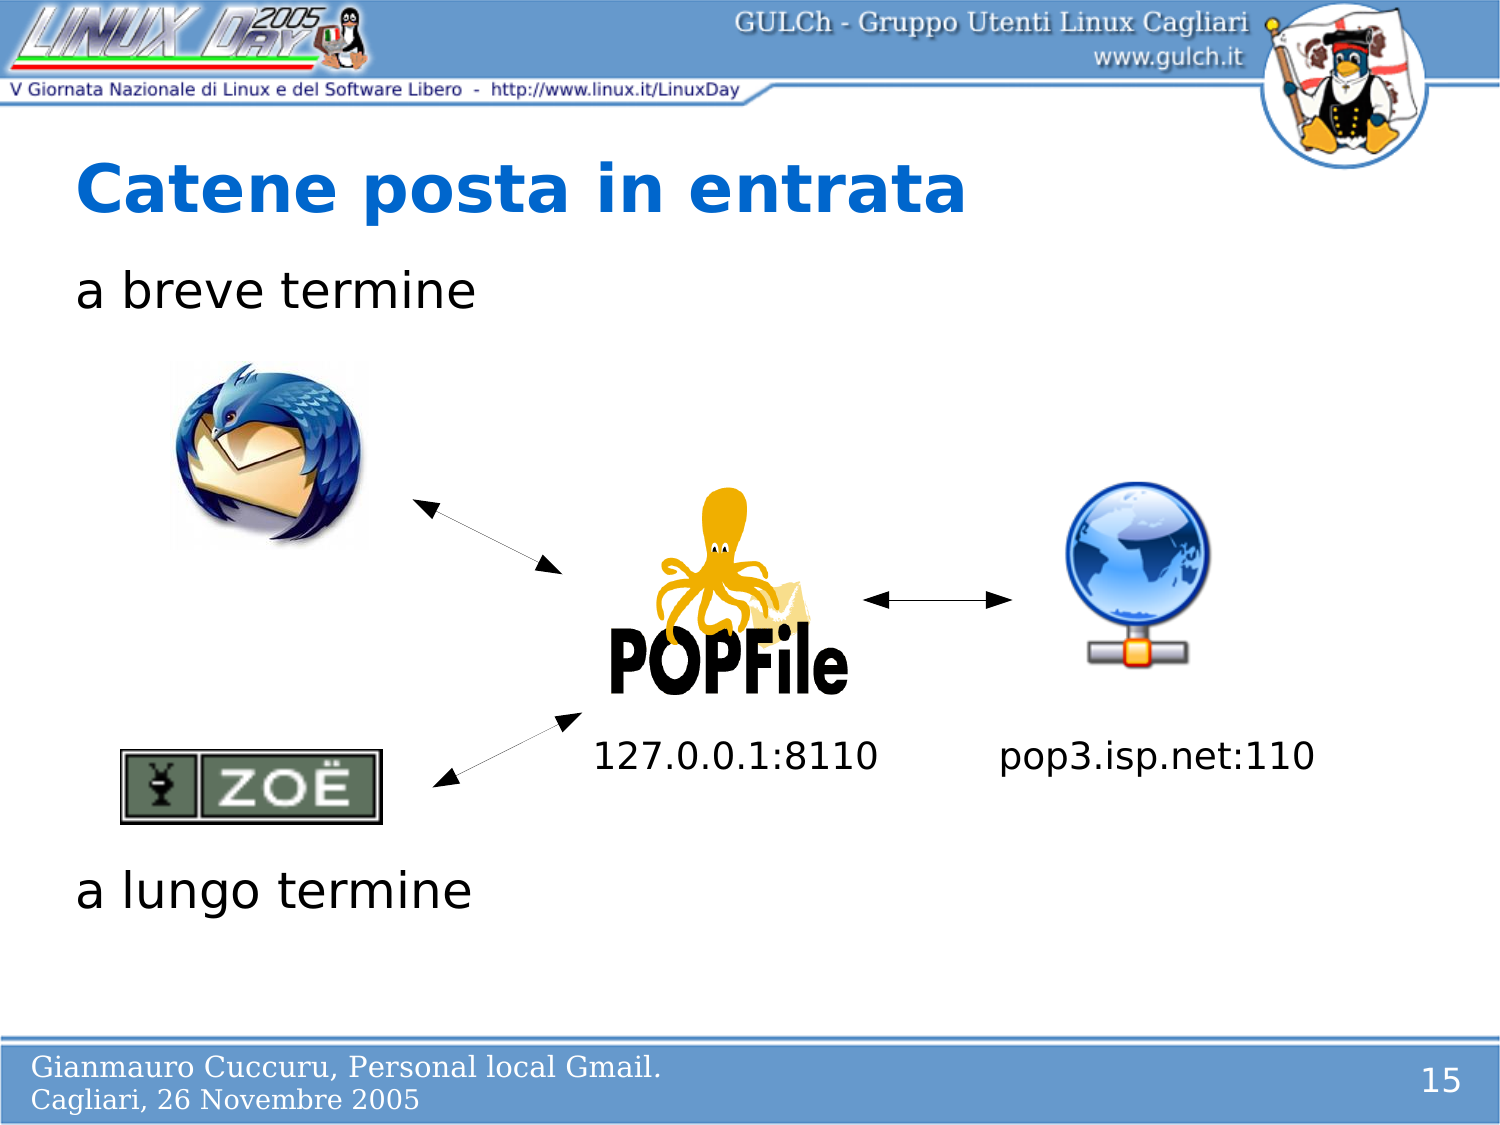

Catene posta in entrata
a breve termine
 127.0.0.1:8110 pop3.isp.net:110
a lungo termine